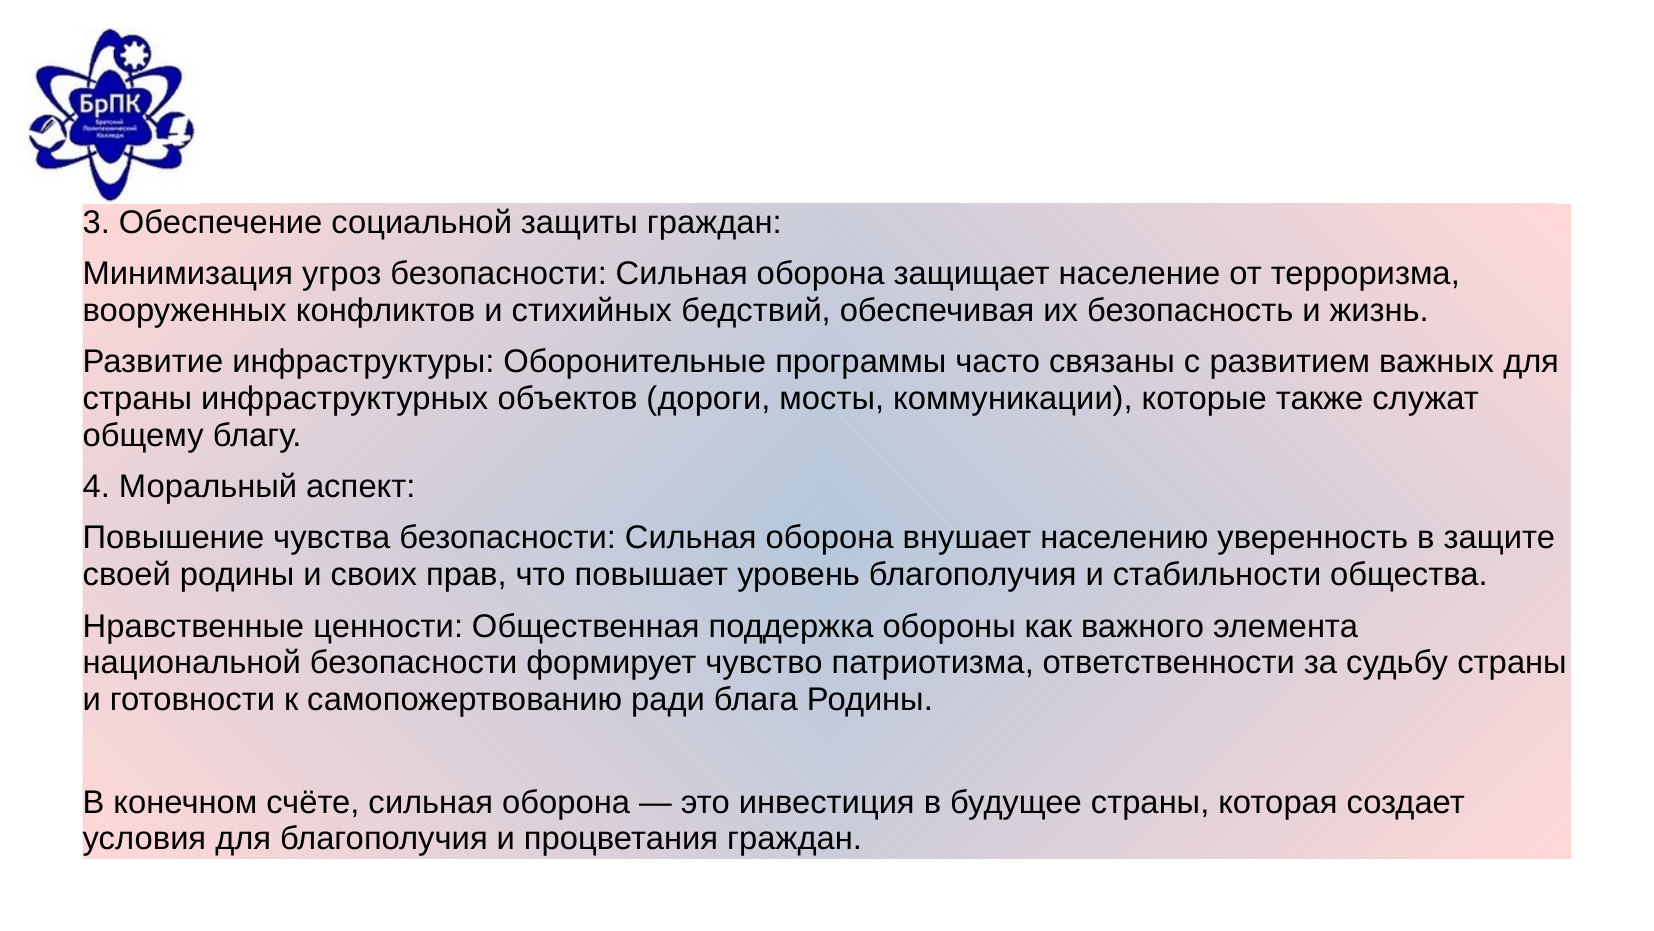

# 3. Обеспечение социальной защиты граждан:
Минимизация угроз безопасности: Сильная оборона защищает население от терроризма, вооруженных конфликтов и стихийных бедствий, обеспечивая их безопасность и жизнь.
Развитие инфраструктуры: Оборонительные программы часто связаны с развитием важных для страны инфраструктурных объектов (дороги, мосты, коммуникации), которые также служат общему благу.
4. Моральный аспект:
Повышение чувства безопасности: Сильная оборона внушает населению уверенность в защите своей родины и своих прав, что повышает уровень благополучия и стабильности общества.
Нравственные ценности: Общественная поддержка обороны как важного элемента национальной безопасности формирует чувство патриотизма, ответственности за судьбу страны и готовности к самопожертвованию ради блага Родины.
В конечном счёте, сильная оборона — это инвестиция в будущее страны, которая создает условия для благополучия и процветания граждан.